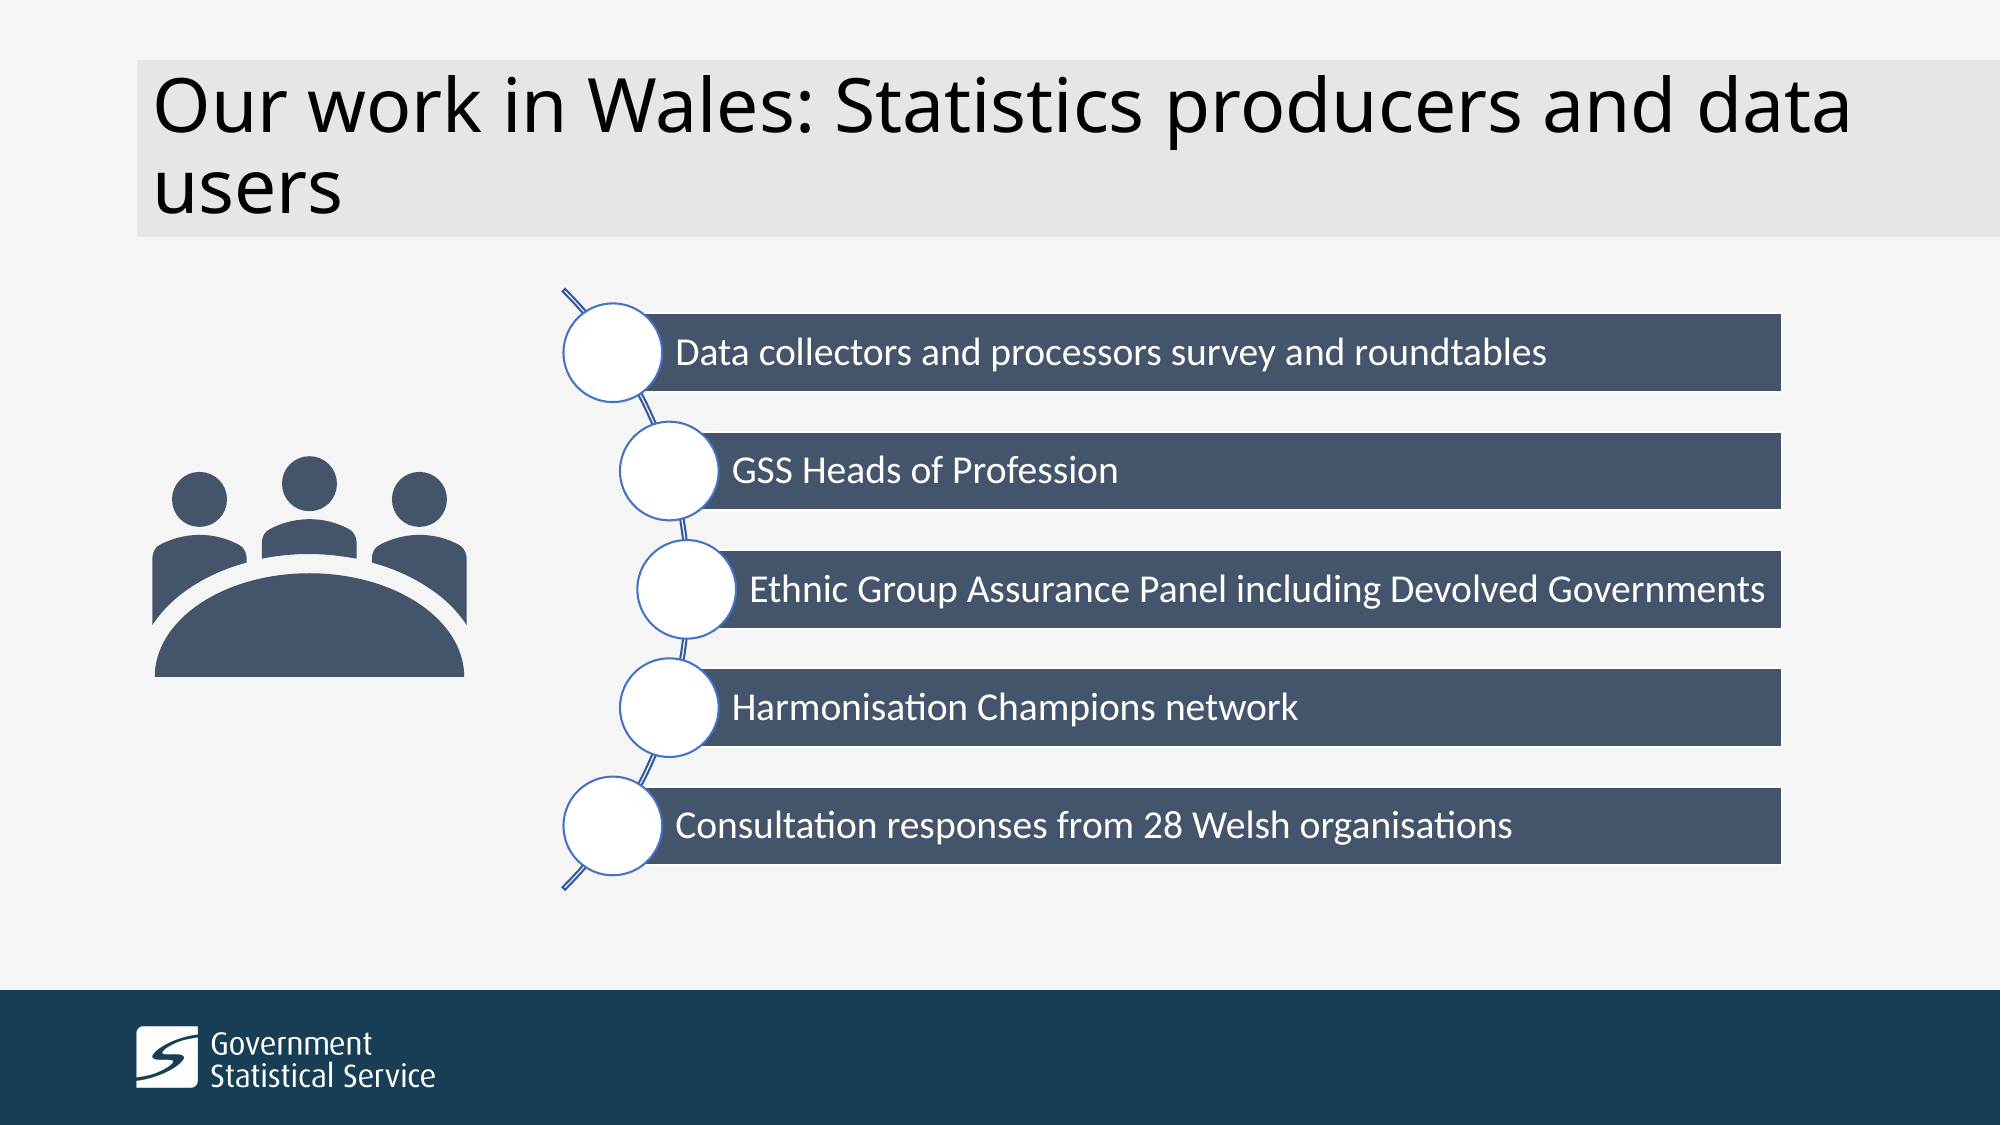

# Our work in Wales: Statistics producers and data users
Data collectors and processors survey and roundtables
GSS Heads of Profession
Ethnic Group Assurance Panel including Devolved Governments
Harmonisation Champions network
Consultation responses from 28 Welsh organisations